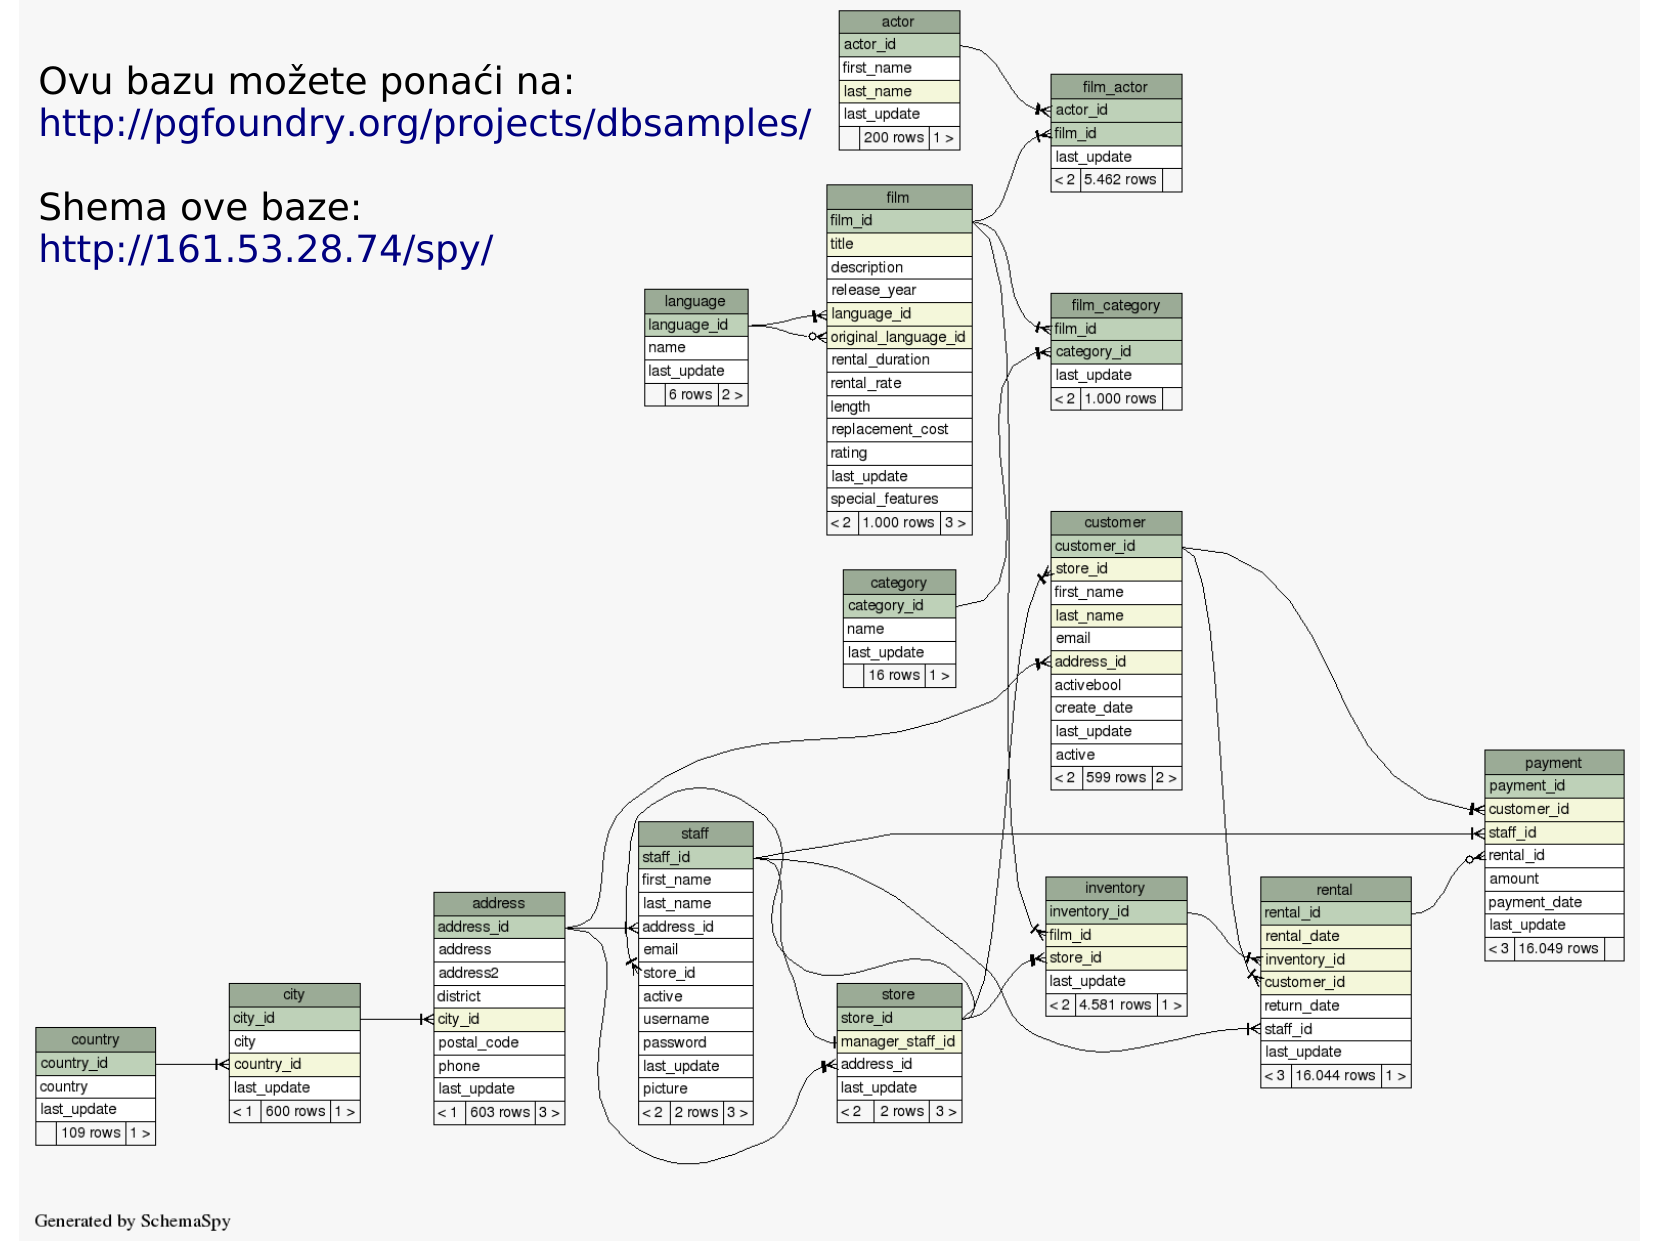

Ovu bazu možete ponaći na:
http://pgfoundry.org/projects/dbsamples/
Shema ove baze:
http://161.53.28.74/spy/